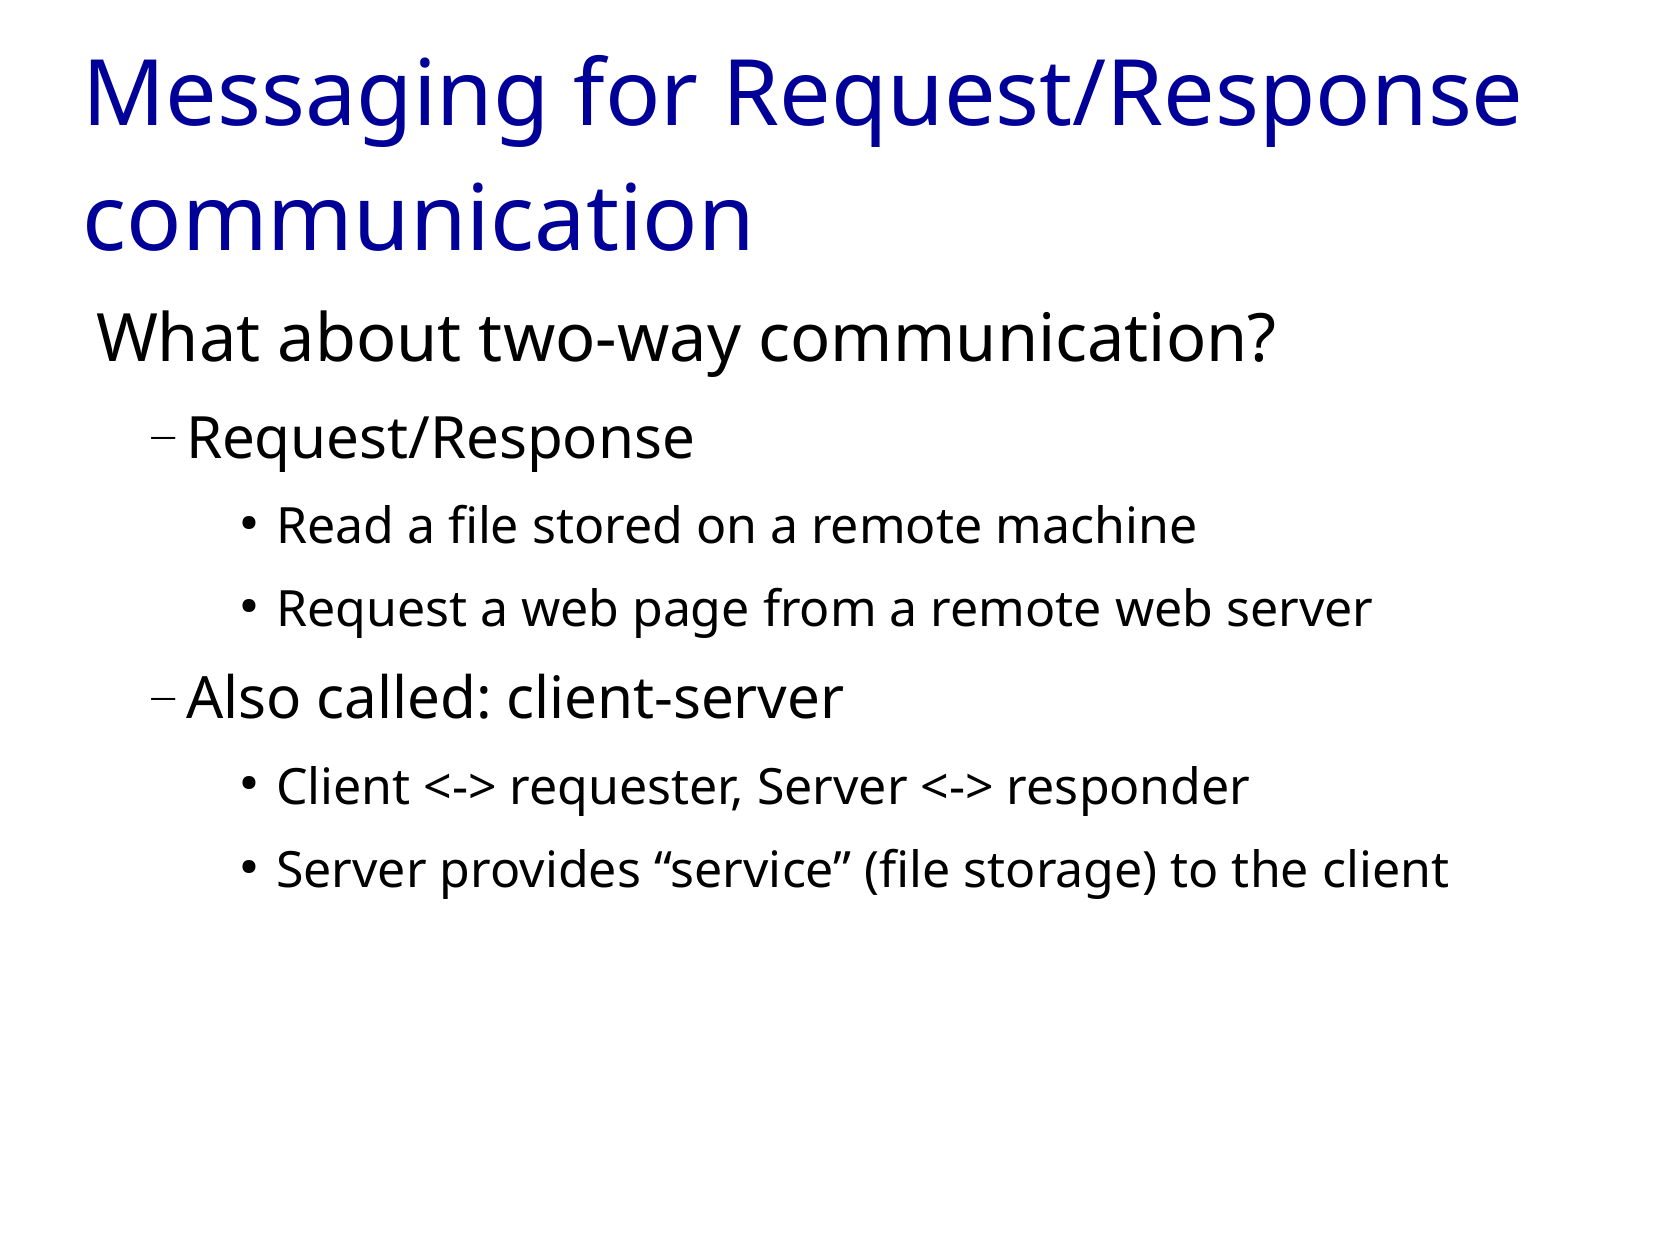

# Messaging for Request/Response communication
What about two-way communication?
Request/Response
Read a file stored on a remote machine
Request a web page from a remote web server
Also called: client-server
Client <-> requester, Server <-> responder
Server provides “service” (file storage) to the client